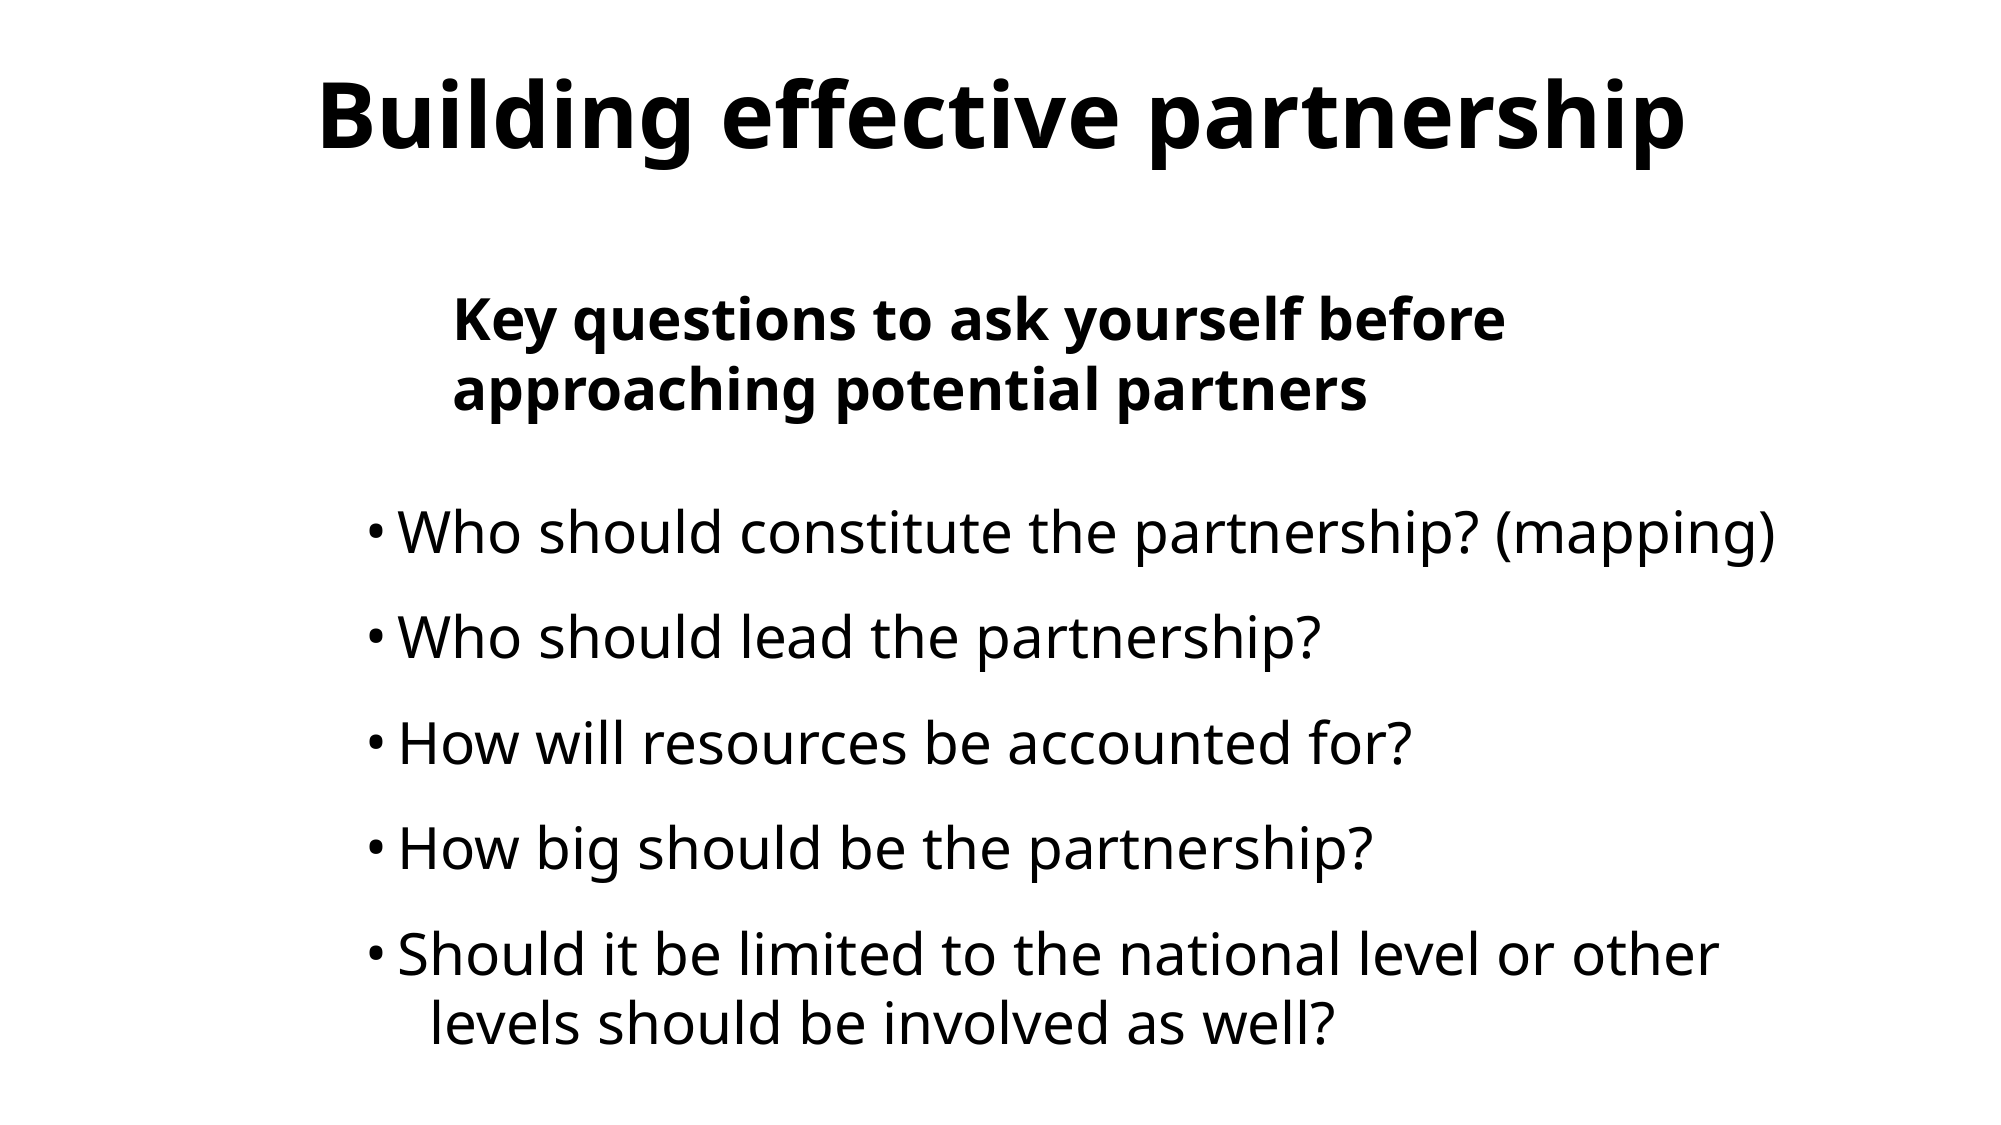

# Building effective partnership
Key questions to ask yourself before approaching potential partners
Who should constitute the partnership? (mapping)
Who should lead the partnership?
How will resources be accounted for?
How big should be the partnership?
Should it be limited to the national level or other levels should be involved as well?